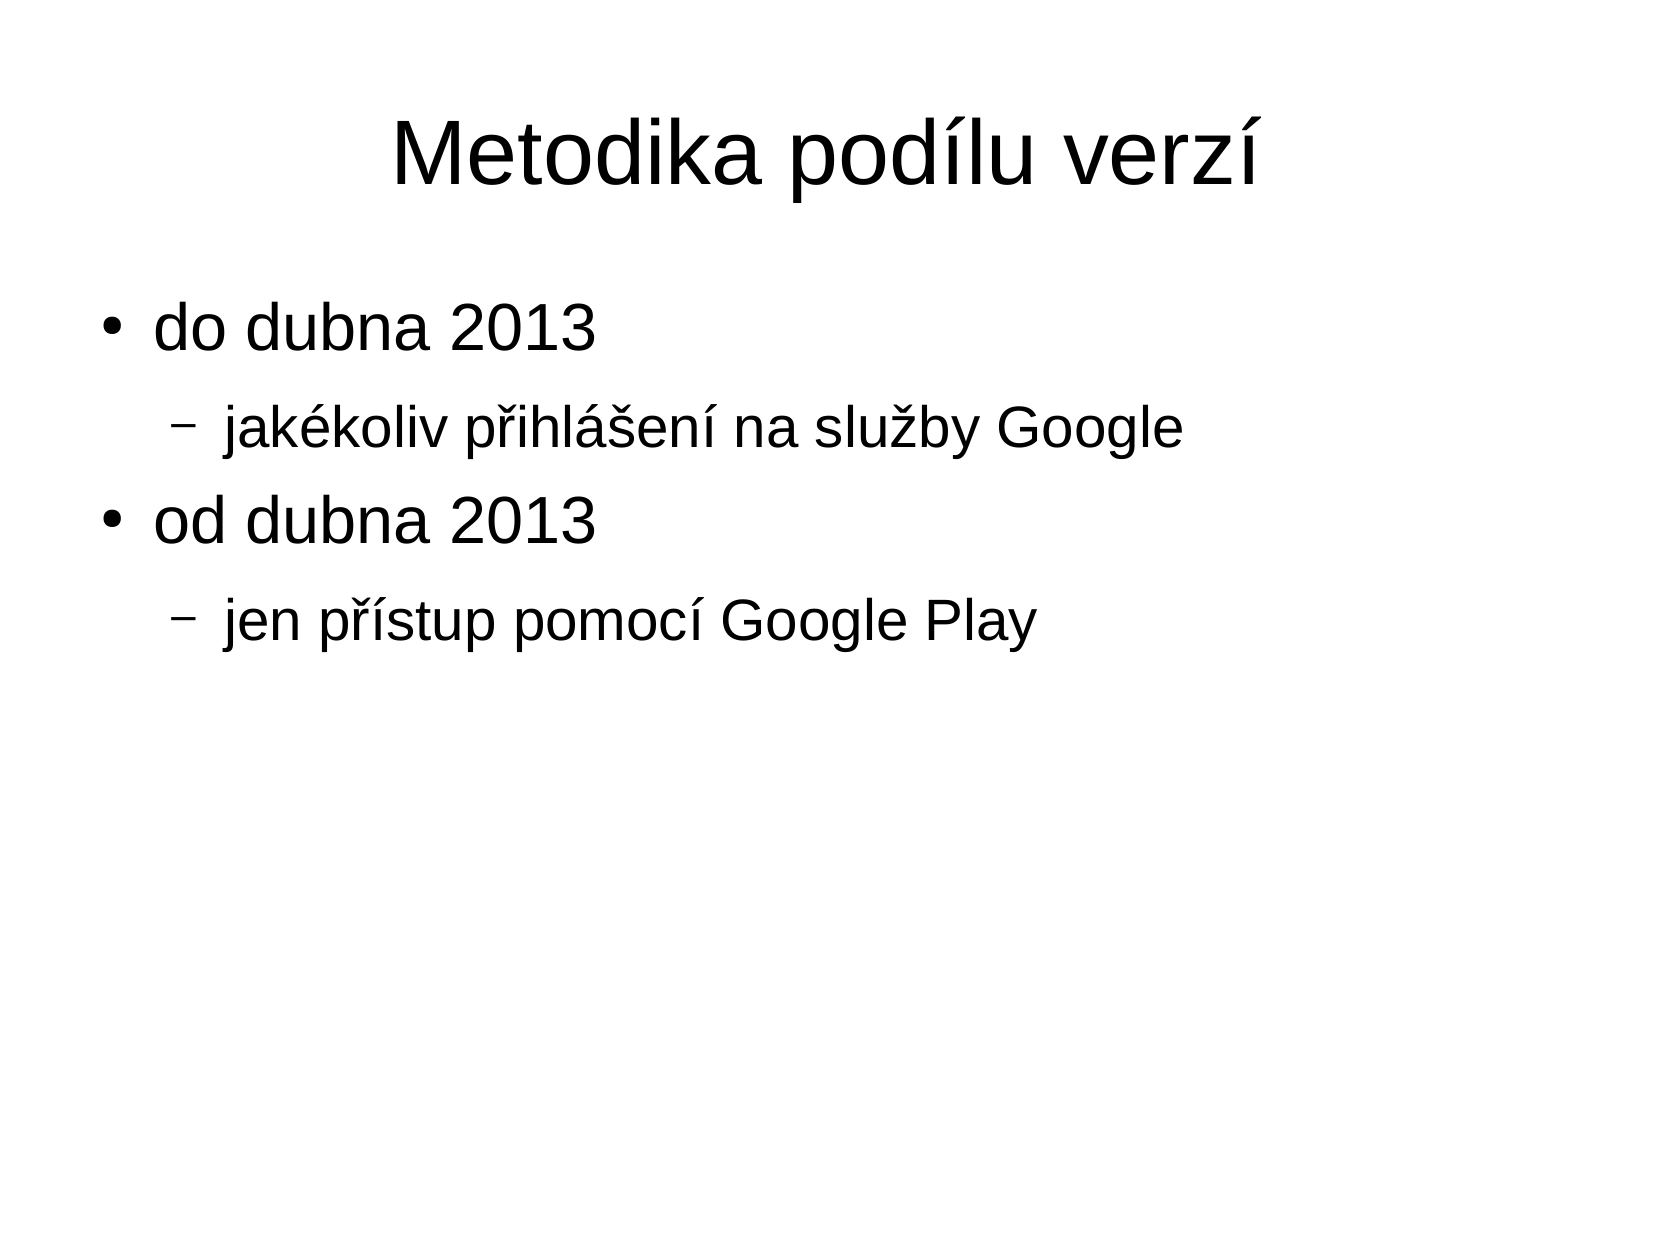

# Metodika podílu verzí
do dubna 2013
jakékoliv přihlášení na služby Google
od dubna 2013
jen přístup pomocí Google Play